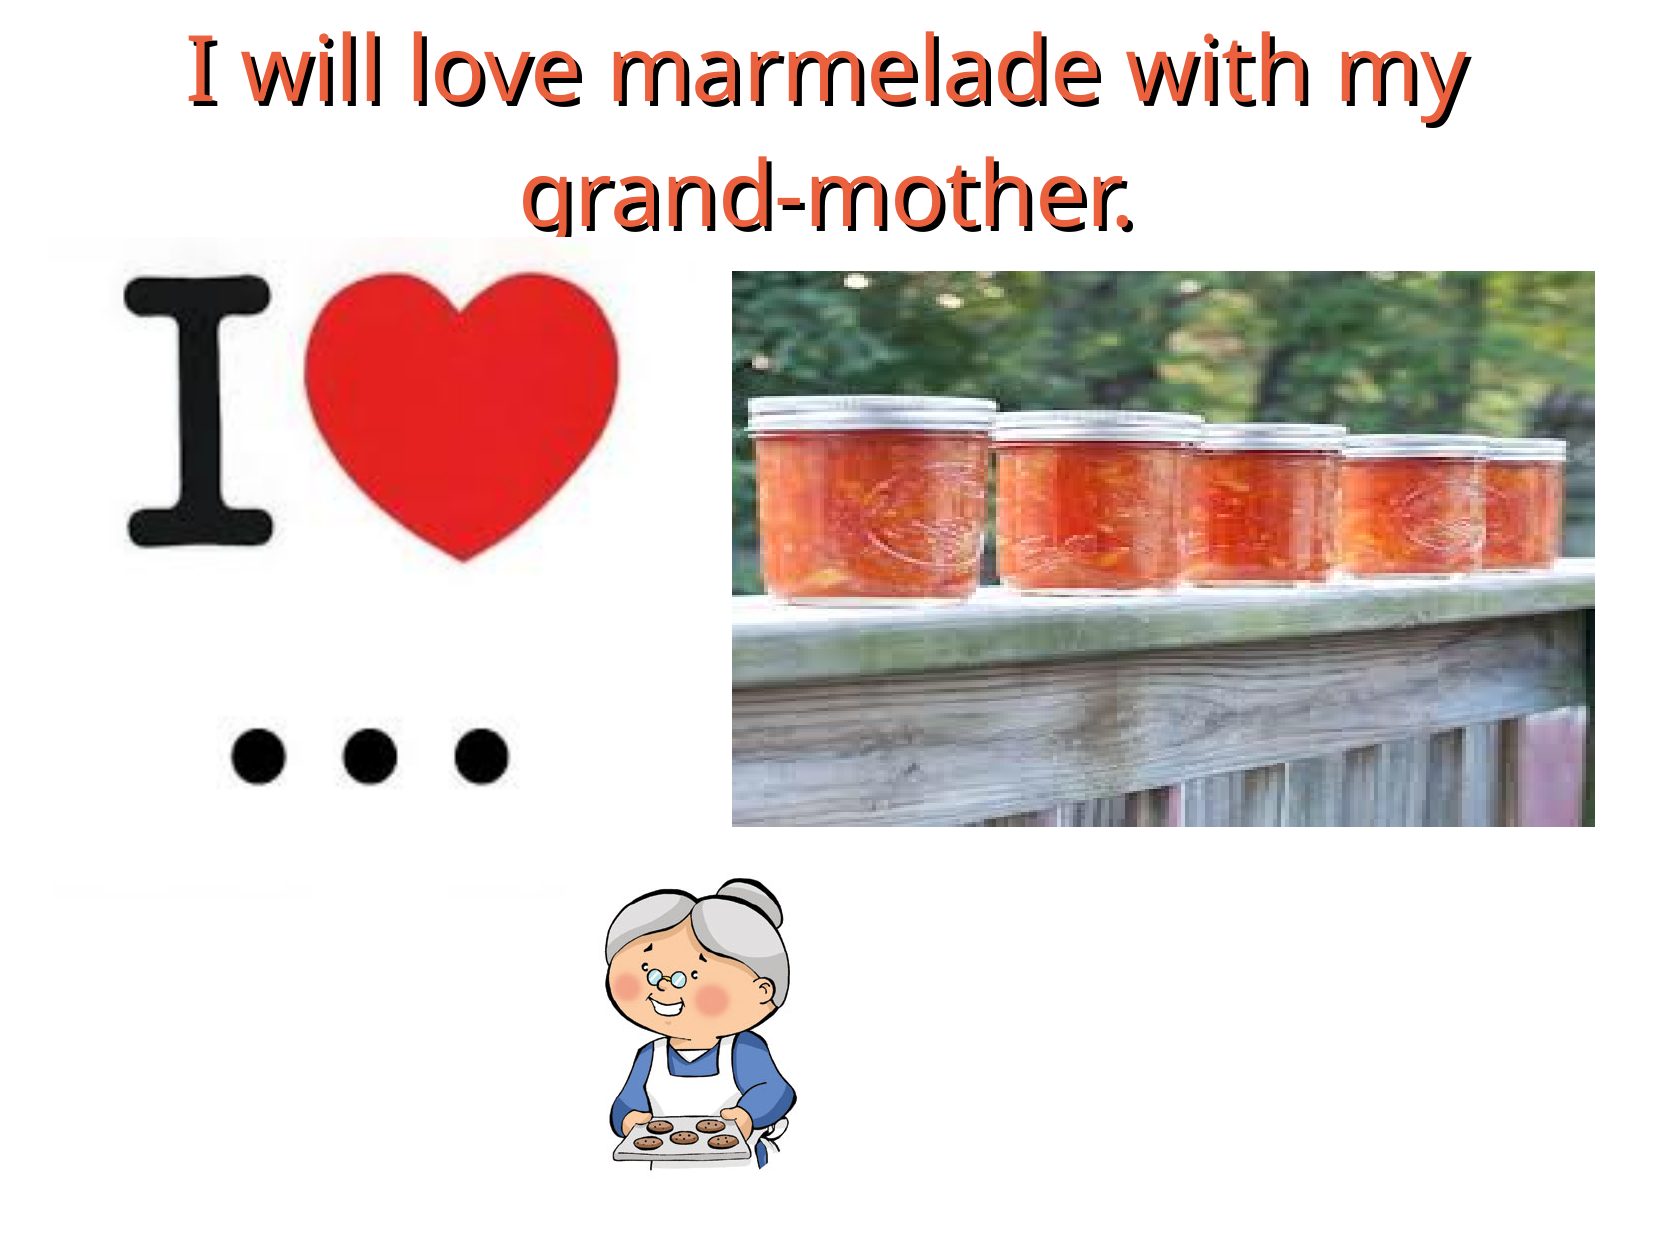

# I will love marmelade with my grand-mother.